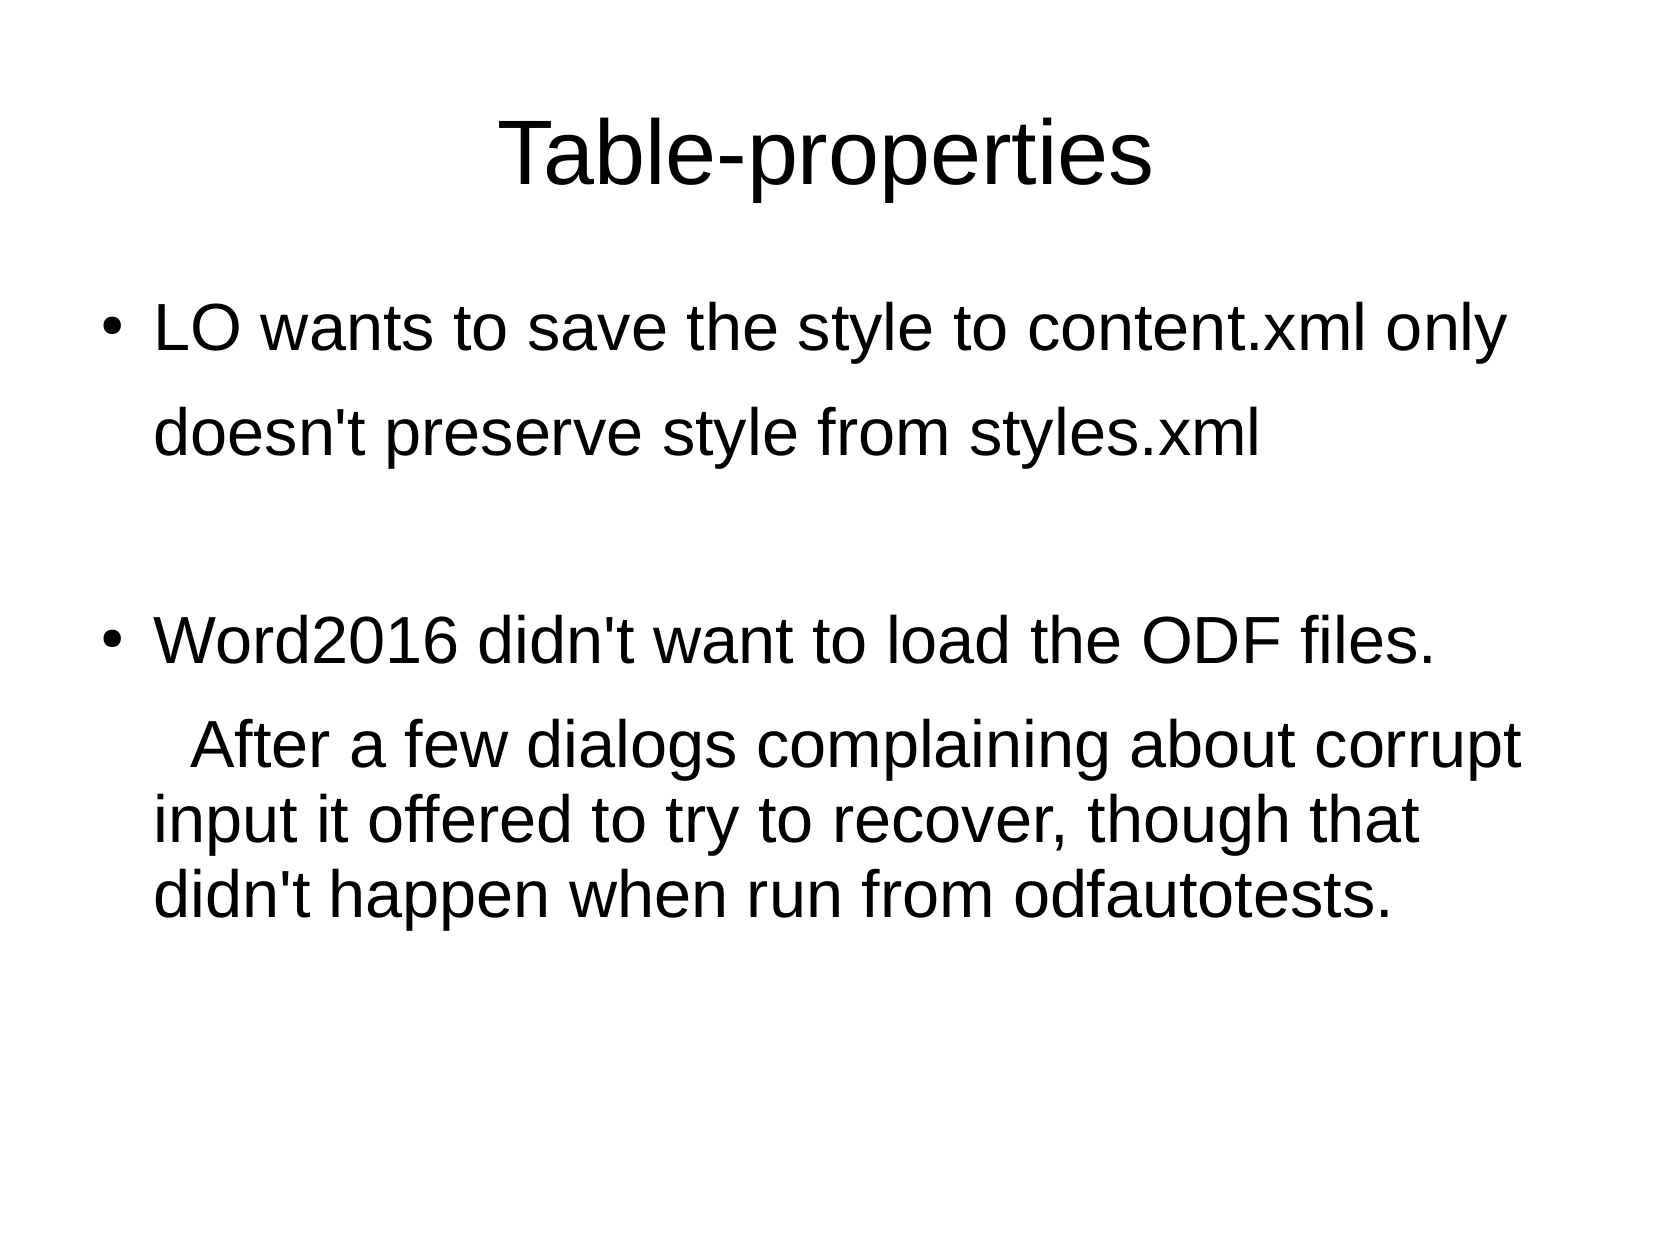

# Table-properties
LO wants to save the style to content.xml only
doesn't preserve style from styles.xml
Word2016 didn't want to load the ODF files.
 After a few dialogs complaining about corrupt input it offered to try to recover, though that didn't happen when run from odfautotests.